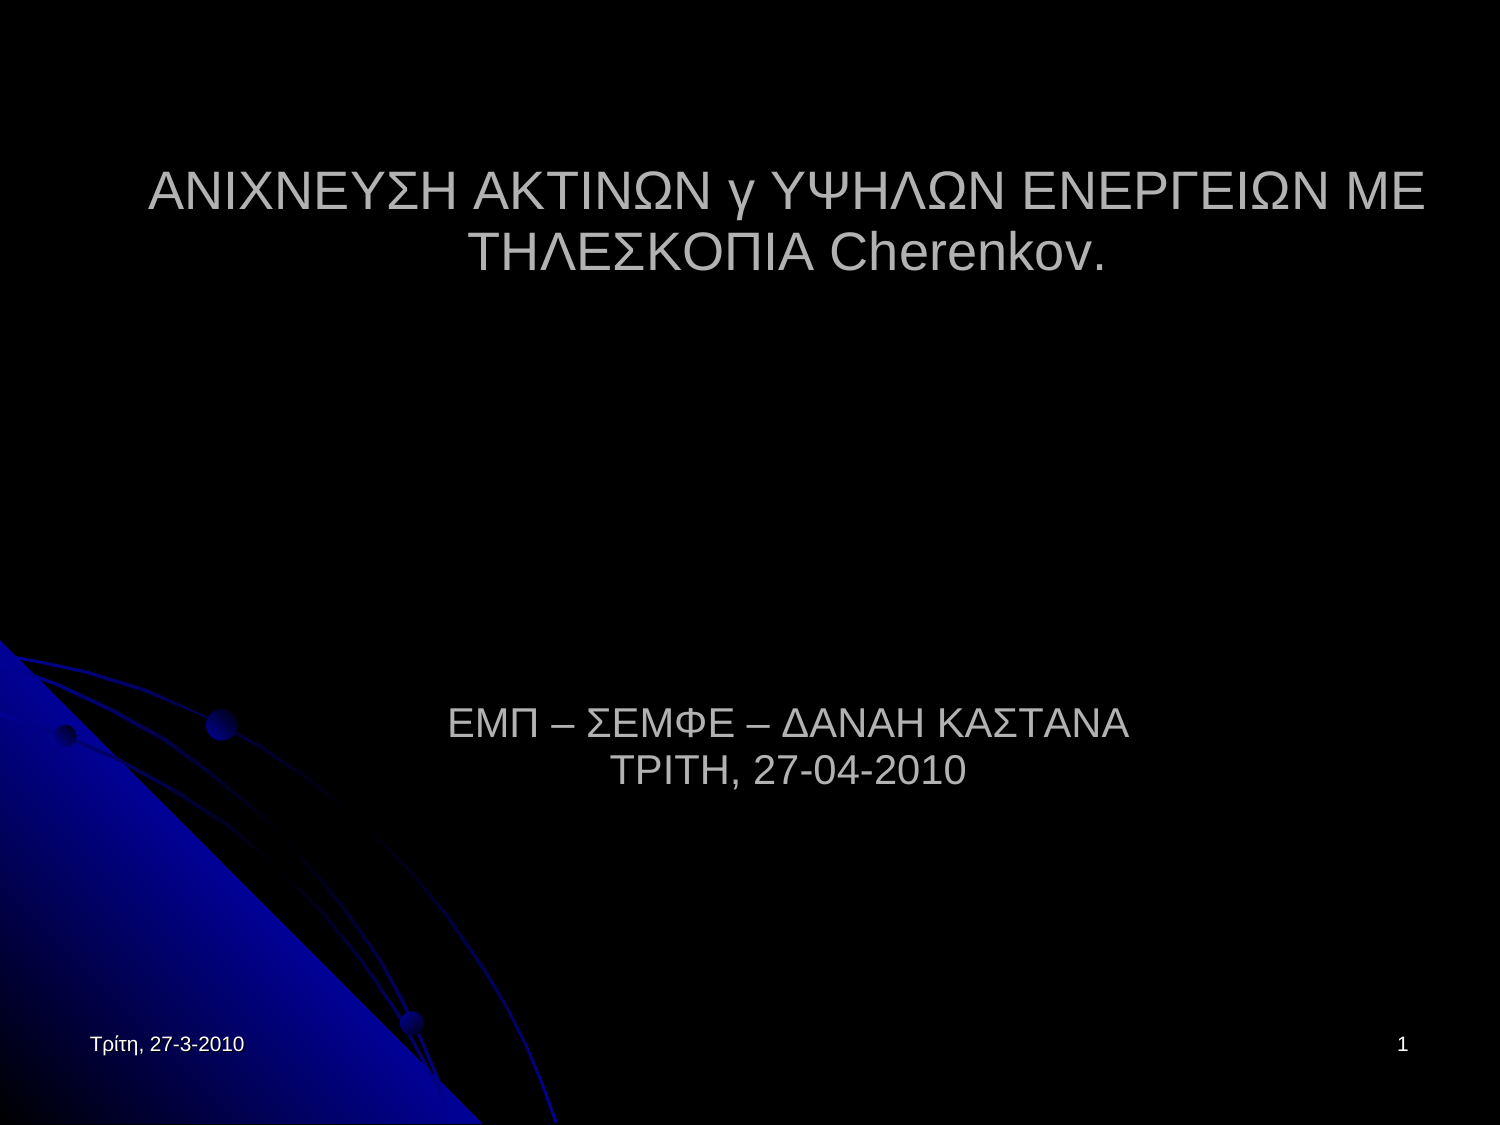

# ΑΝΙΧΝΕΥΣΗ ΑΚΤΙΝΩΝ γ ΥΨΗΛΩΝ ΕΝΕΡΓΕΙΩΝ ΜΕ ΤΗΛΕΣΚΟΠΙΑ Cherenkov. EMΠ – ΣΕΜΦΕ – ΔΑΝΑΗ ΚΑΣΤΑΝΑ ΤΡΙΤΗ, 27-04-2010
Τρίτη, 27-3-2010
1